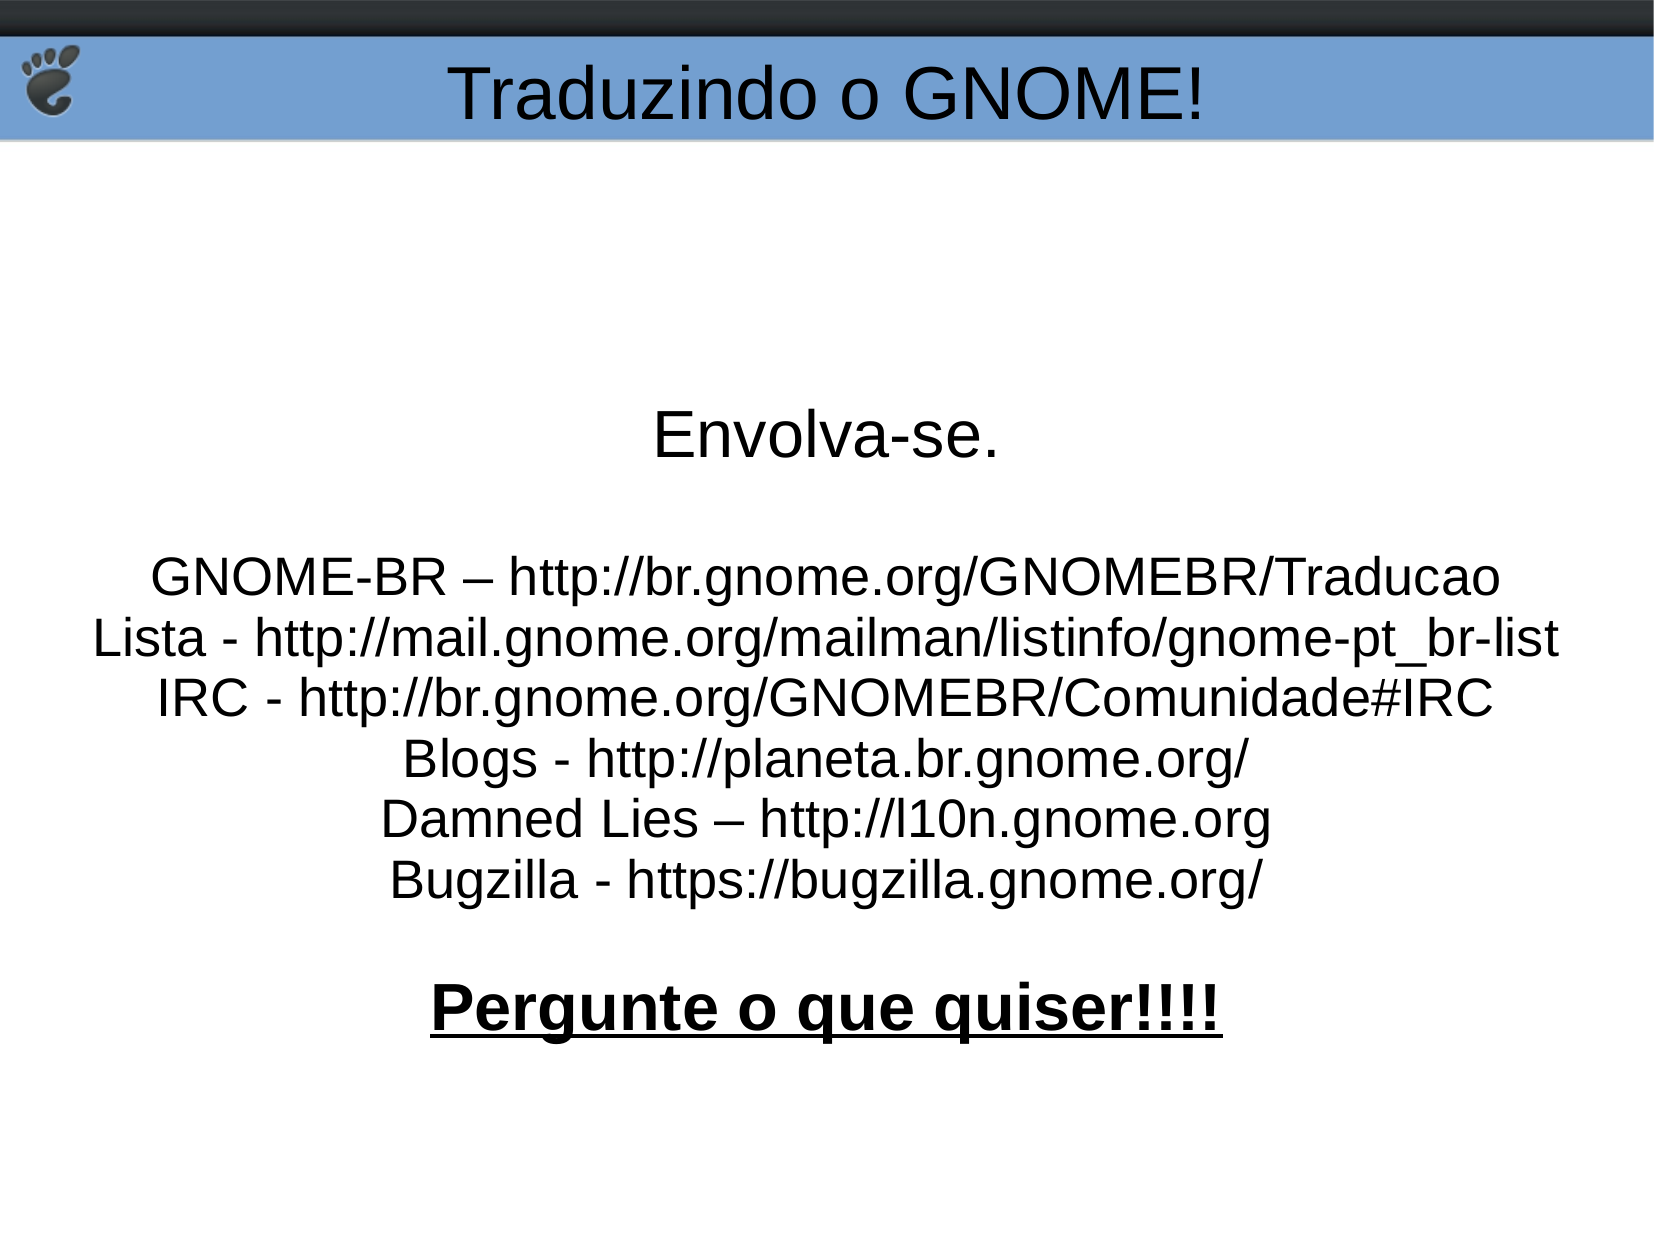

# Traduzindo o GNOME!
Envolva-se.
GNOME-BR – http://br.gnome.org/GNOMEBR/Traducao
Lista - http://mail.gnome.org/mailman/listinfo/gnome-pt_br-list
IRC - http://br.gnome.org/GNOMEBR/Comunidade#IRC
Blogs - http://planeta.br.gnome.org/
Damned Lies – http://l10n.gnome.org
Bugzilla - https://bugzilla.gnome.org/
Pergunte o que quiser!!!!